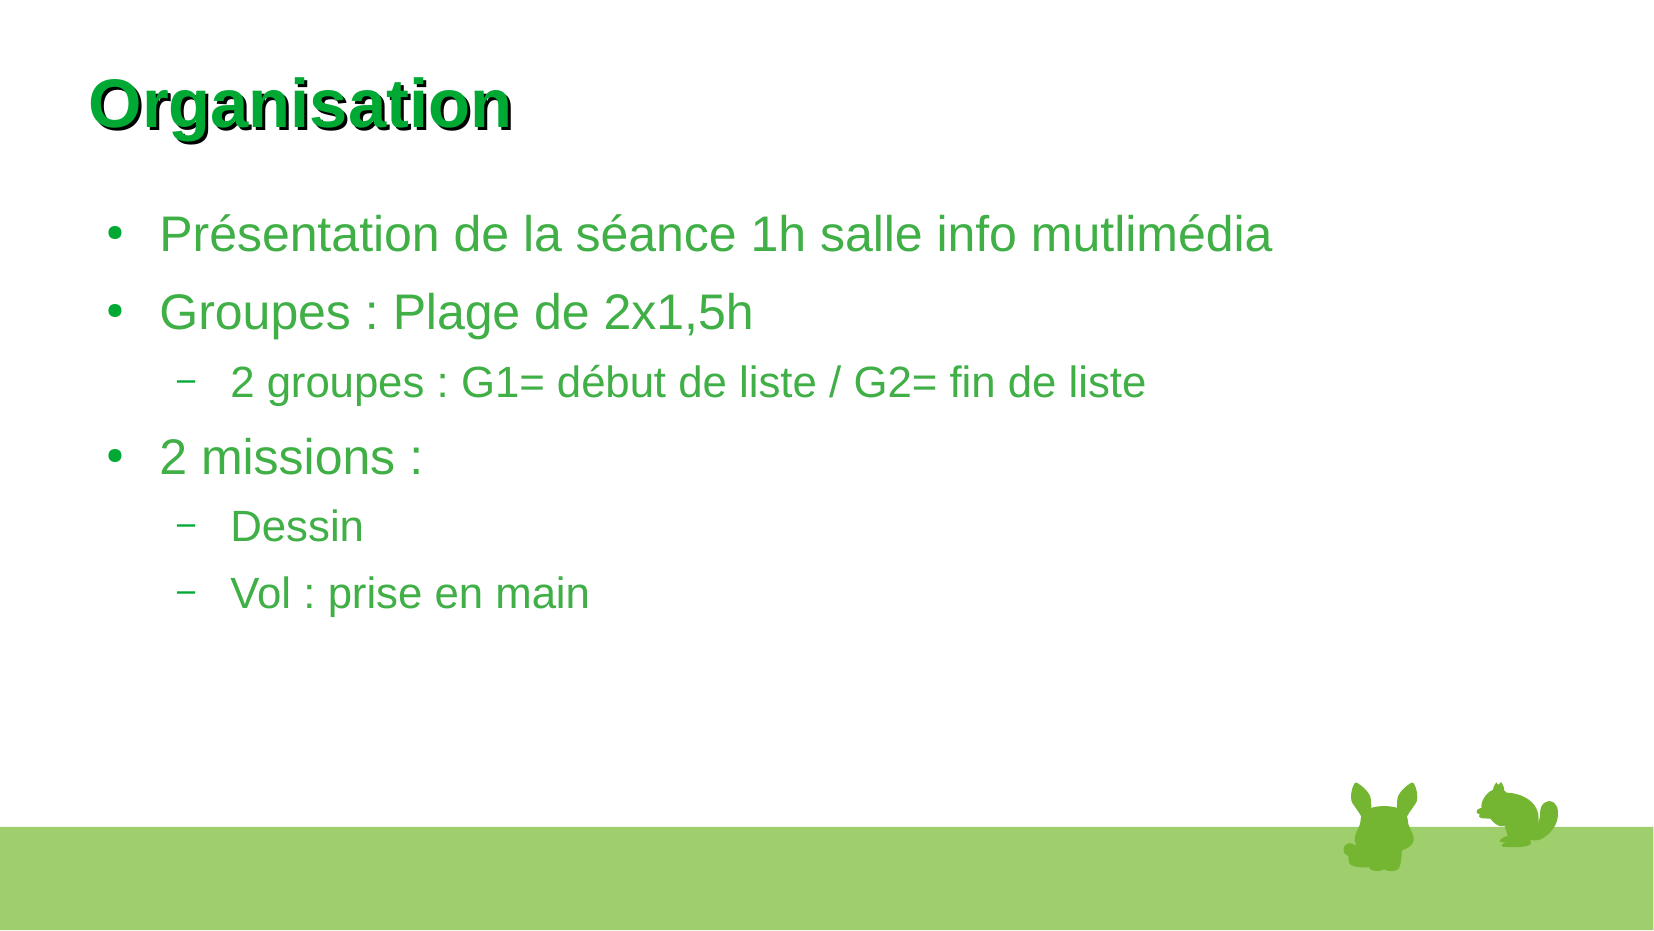

# Organisation
Présentation de la séance 1h salle info mutlimédia
Groupes : Plage de 2x1,5h
2 groupes : G1= début de liste / G2= fin de liste
2 missions :
Dessin
Vol : prise en main